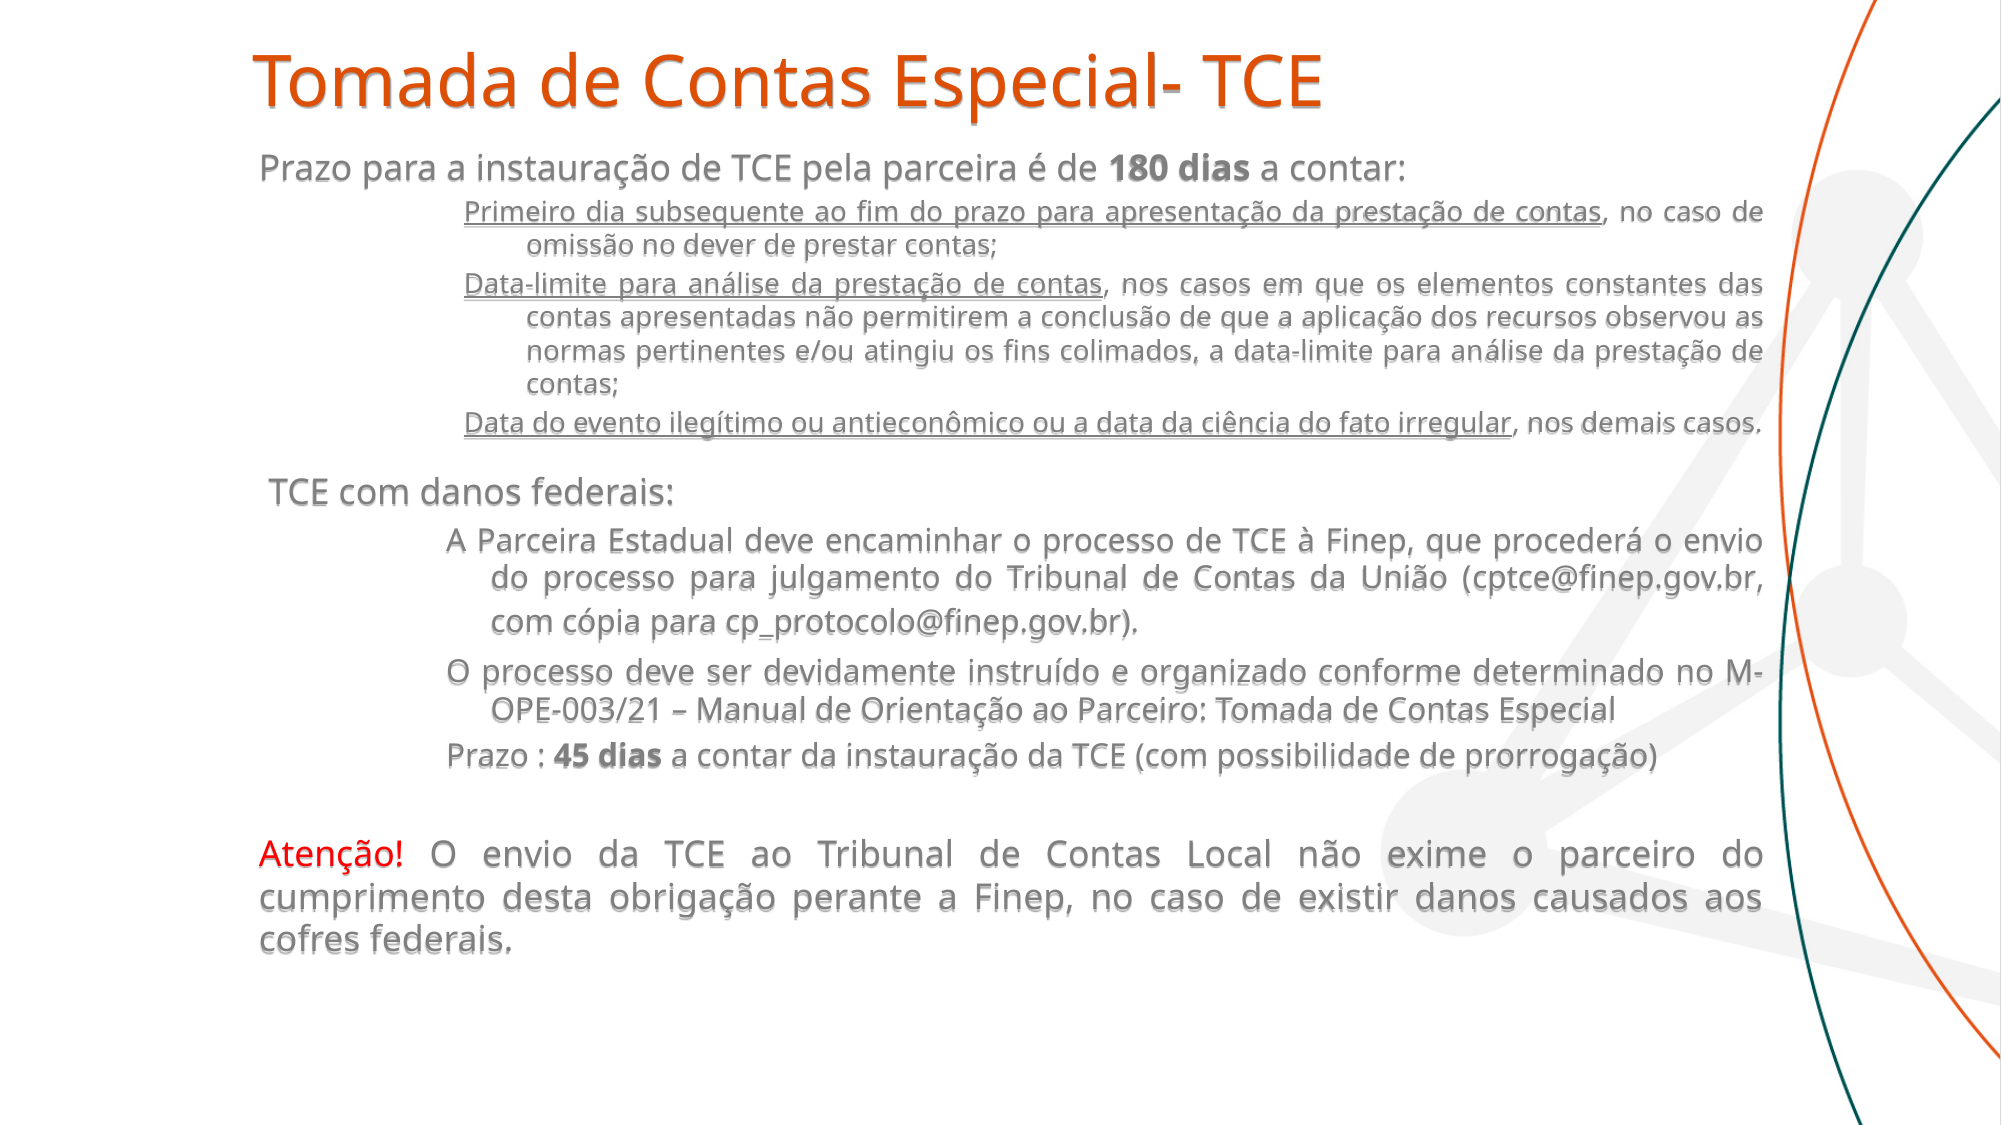

Tomada de Contas Especial- TCE
Prazo para a instauração de TCE pela parceira é de 180 dias a contar:
Primeiro dia subsequente ao fim do prazo para apresentação da prestação de contas, no caso de omissão no dever de prestar contas;
Data-limite para análise da prestação de contas, nos casos em que os elementos constantes das contas apresentadas não permitirem a conclusão de que a aplicação dos recursos observou as normas pertinentes e/ou atingiu os fins colimados, a data-limite para análise da prestação de contas;
Data do evento ilegítimo ou antieconômico ou a data da ciência do fato irregular, nos demais casos.
 TCE com danos federais:
A Parceira Estadual deve encaminhar o processo de TCE à Finep, que procederá o envio do processo para julgamento do Tribunal de Contas da União (cptce@finep.gov.br, com cópia para cp_protocolo@finep.gov.br).
O processo deve ser devidamente instruído e organizado conforme determinado no M-OPE-003/21 – Manual de Orientação ao Parceiro: Tomada de Contas Especial
Prazo : 45 dias a contar da instauração da TCE (com possibilidade de prorrogação)
Atenção! O envio da TCE ao Tribunal de Contas Local não exime o parceiro do cumprimento desta obrigação perante a Finep, no caso de existir danos causados aos cofres federais.